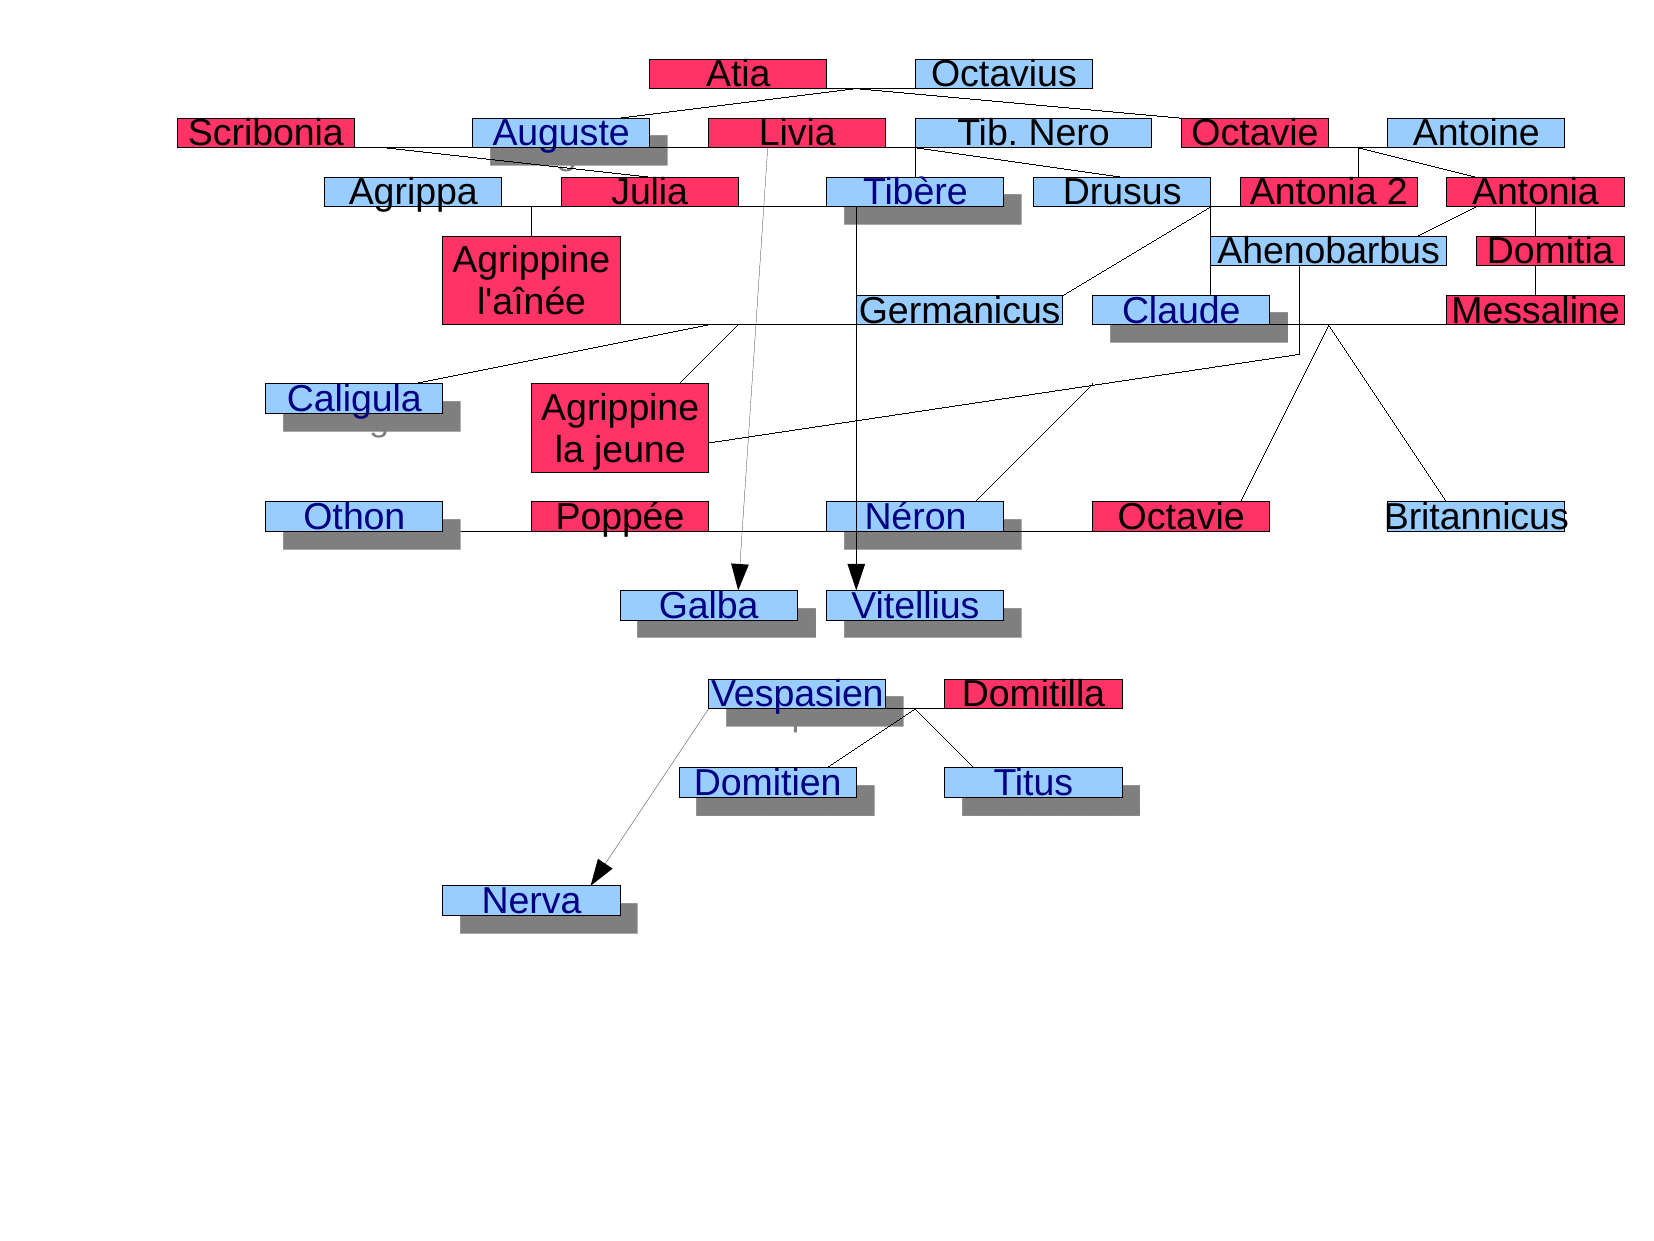

Atia
Octavius
Scribonia
Auguste
Livia
Tib. Nero
Octavie
Antoine
Agrippa
Julia
Tibère
Drusus
Antonia 2
Antonia
Agrippine
l'aînée
Agrippine
l'aînée
Ahenobarbus
Domitia
Germanicus
Claude
Messaline
Caligula
Agrippine
la jeune
Othon
Poppée
Néron
Octavie
Britannicus
Galba
Vitellius
Vespasien
Domitilla
Domitien
Titus
Nerva